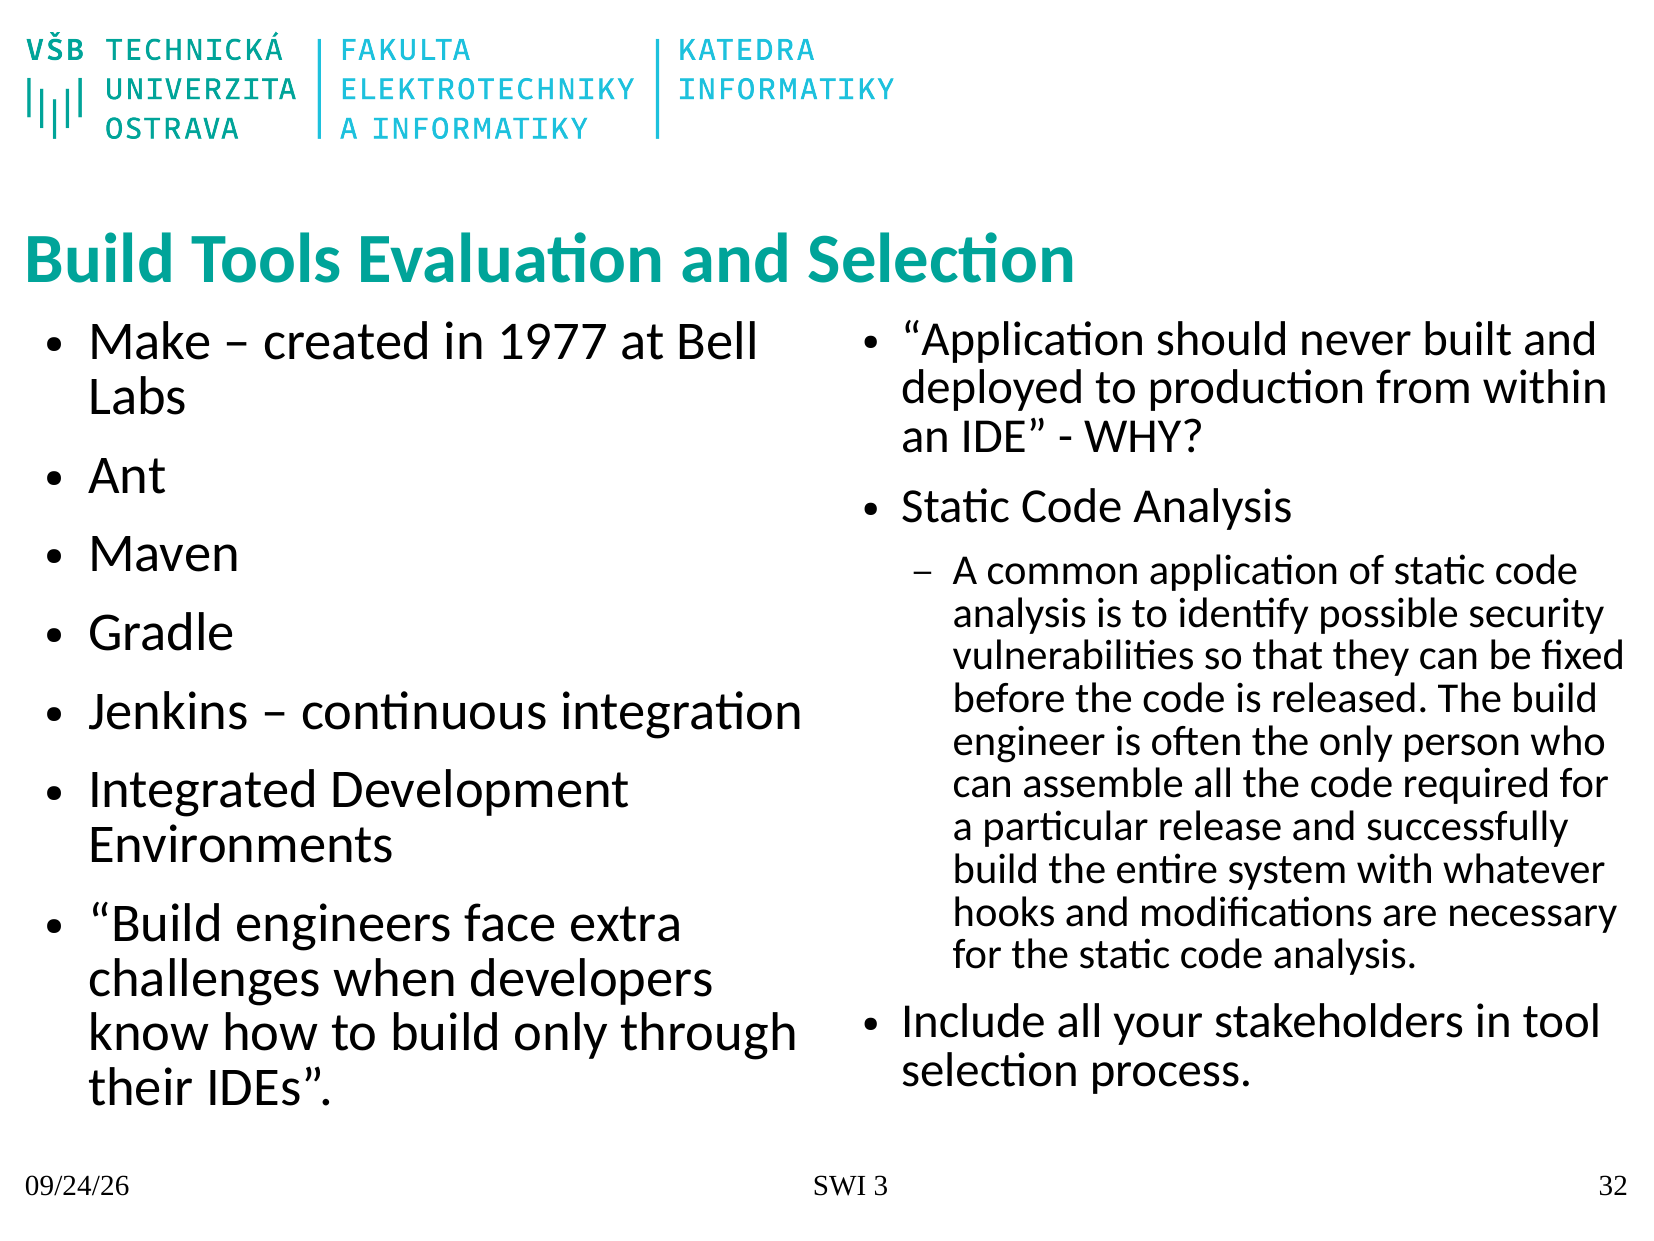

# Build Tools Evaluation and Selection
Make – created in 1977 at Bell Labs
Ant
Maven
Gradle
Jenkins – continuous integration
Integrated Development Environments
“Build engineers face extra challenges when developers know how to build only through their IDEs”.
“Application should never built and deployed to production from within an IDE” - WHY?
Static Code Analysis
A common application of static code analysis is to identify possible security vulnerabilities so that they can be fixed before the code is released. The build engineer is often the only person who can assemble all the code required for a particular release and successfully build the entire system with whatever hooks and modifications are necessary for the static code analysis.
Include all your stakeholders in tool selection process.
SWI 3
32